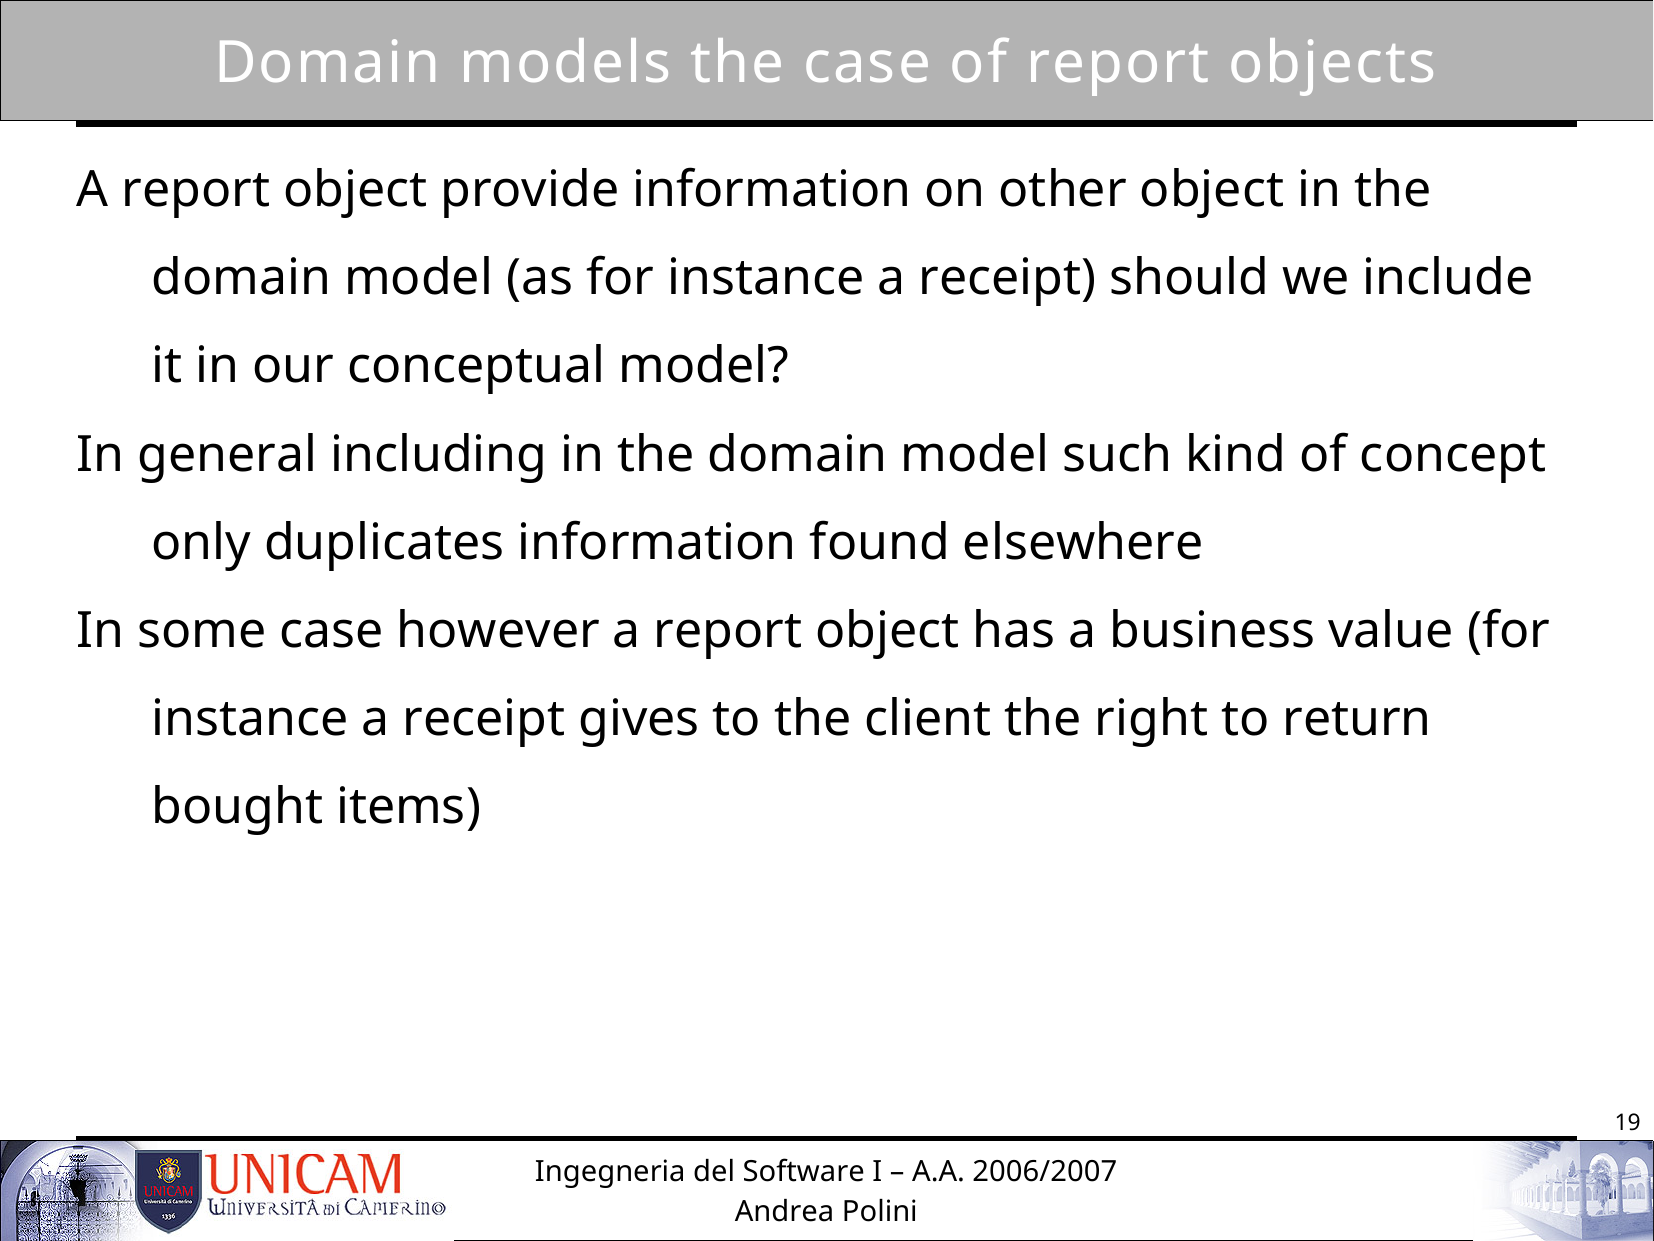

# Domain models the case of report objects
A report object provide information on other object in the domain model (as for instance a receipt) should we include it in our conceptual model?
In general including in the domain model such kind of concept only duplicates information found elsewhere
In some case however a report object has a business value (for instance a receipt gives to the client the right to return bought items)
19